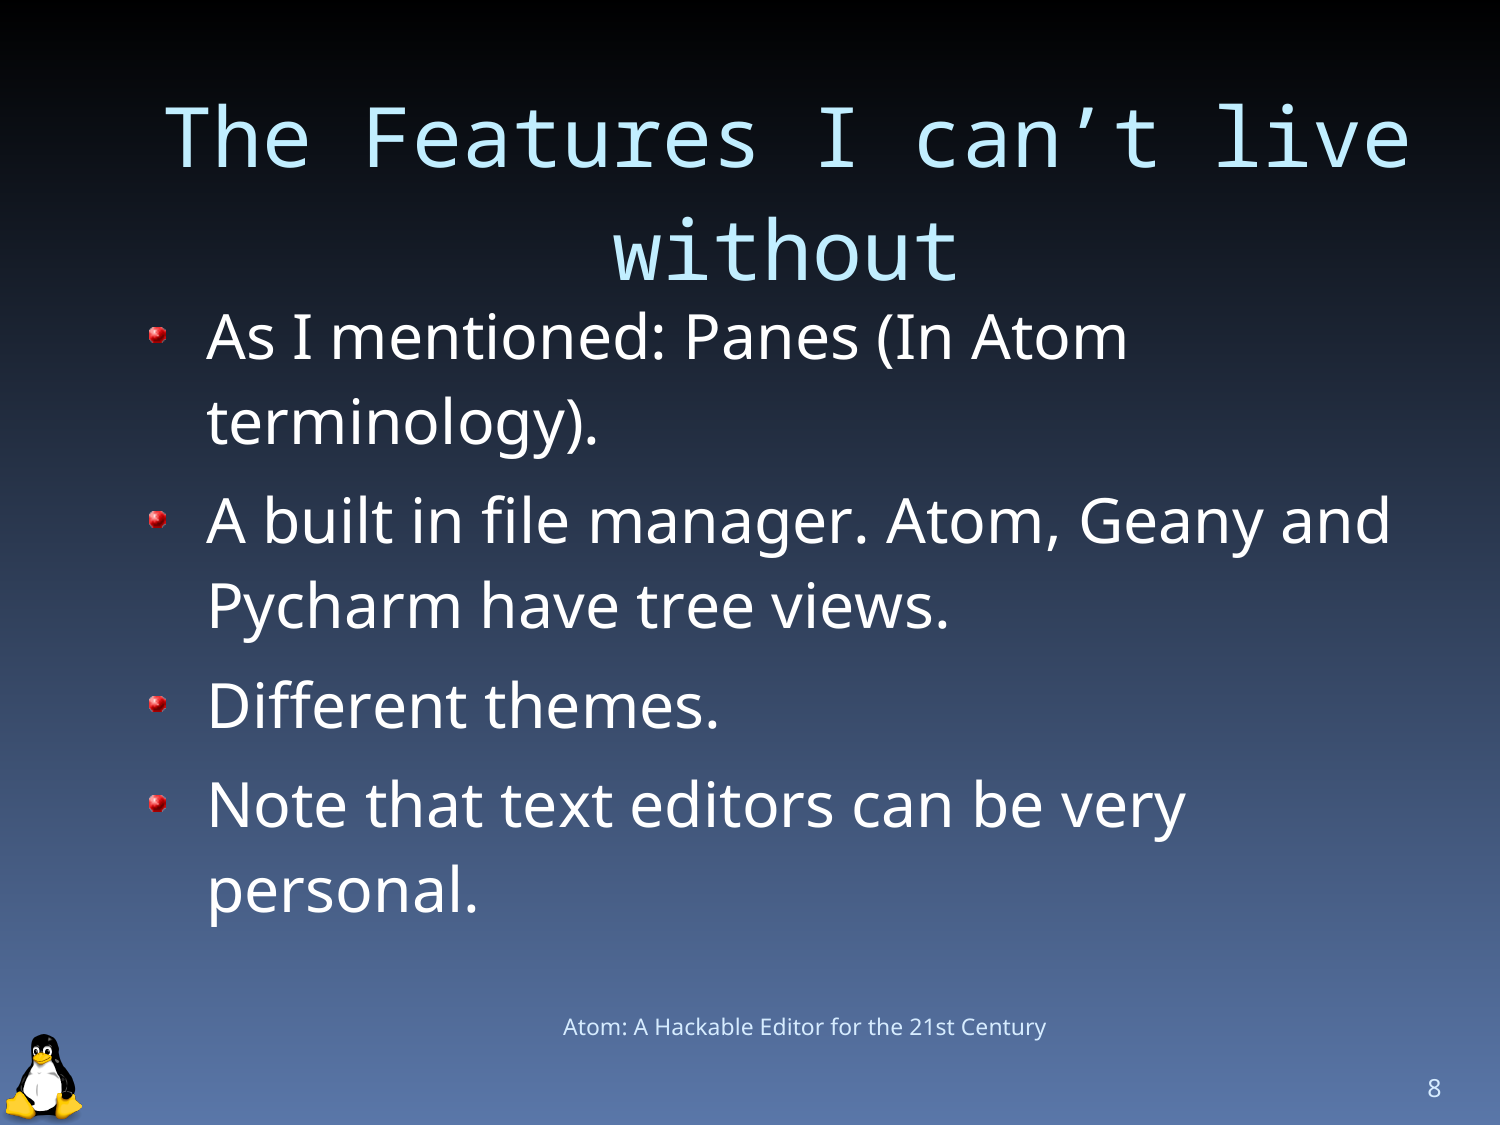

# The Features I can’t live without
As I mentioned: Panes (In Atom terminology).
A built in file manager. Atom, Geany and Pycharm have tree views.
Different themes.
Note that text editors can be very personal.
Atom: A Hackable Editor for the 21st Century
8